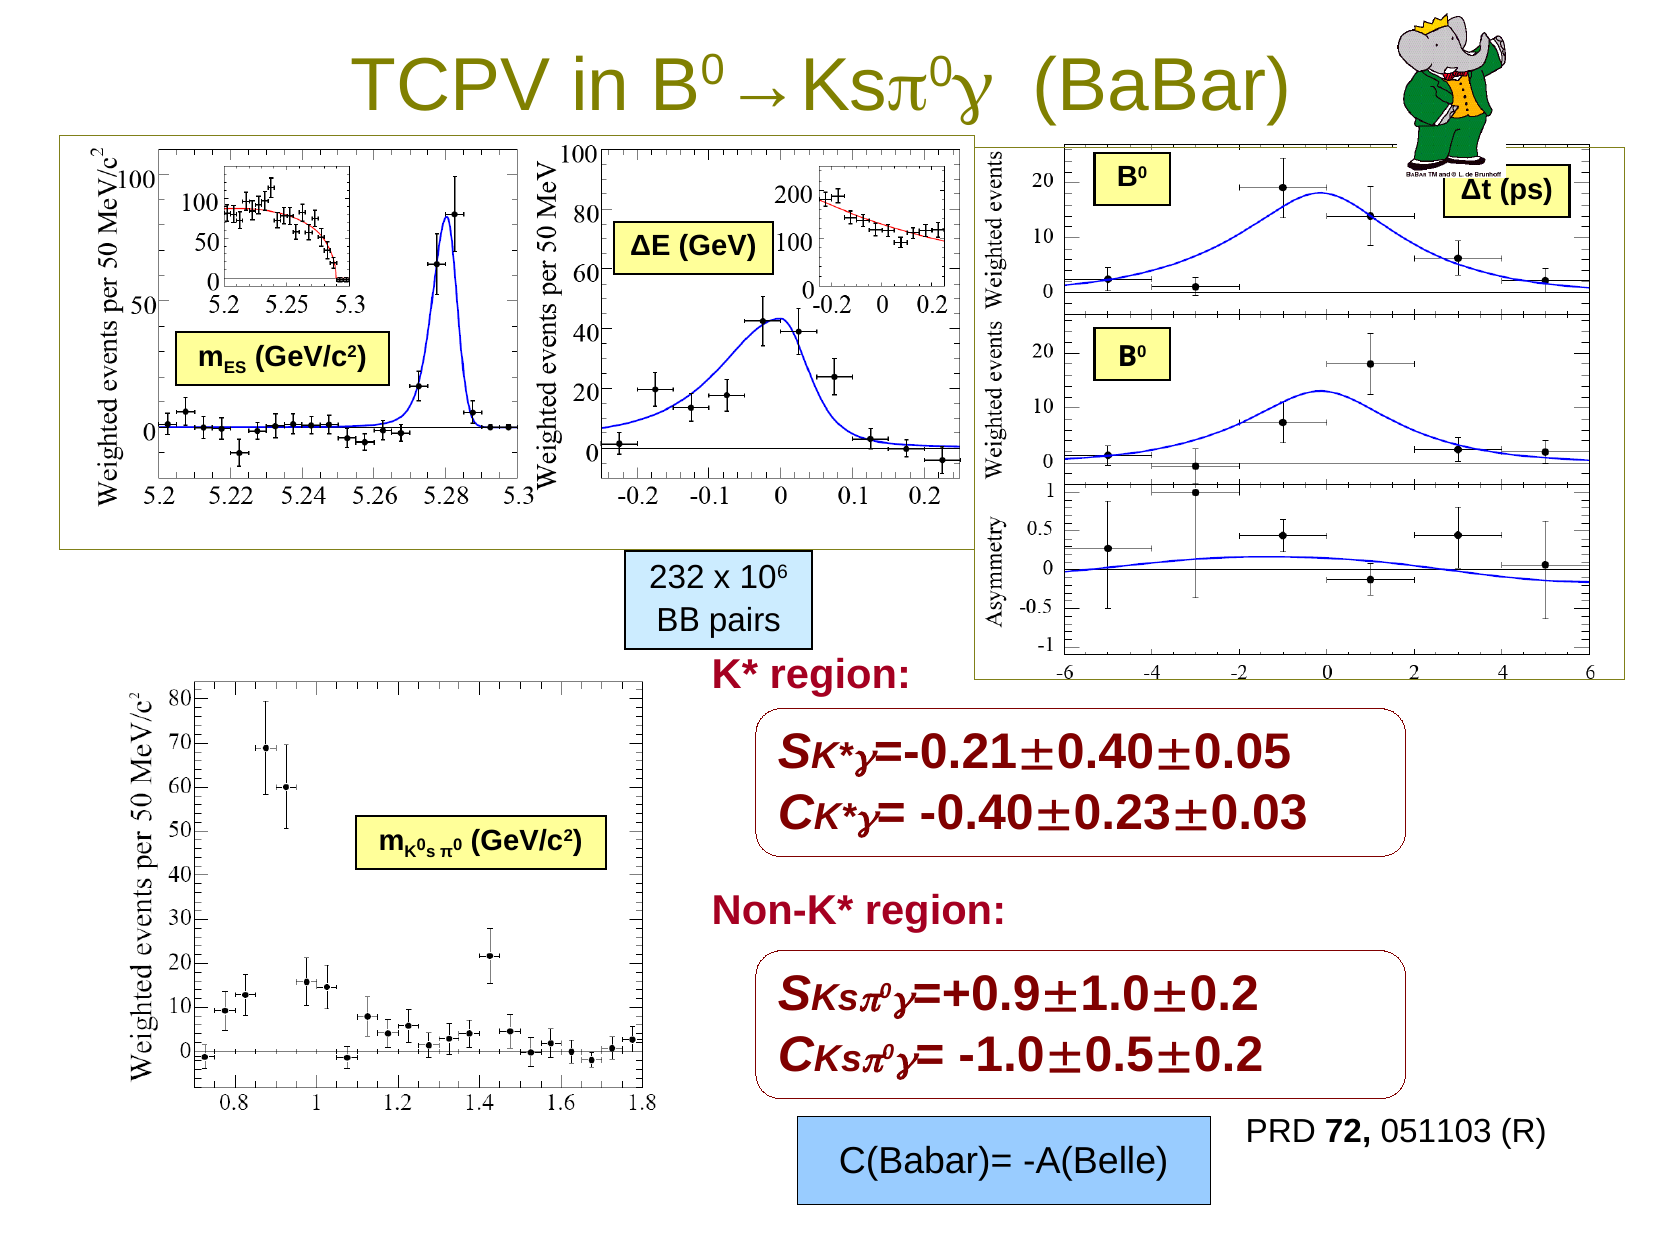

# TCPV in B0→Ksp0g (BaBar)
B0
Δt (ps)
B0
ΔE (GeV)
mES (GeV/c2)
232 x 106 BB pairs
K* region:
SK*g=-0.210.400.05
CK*g= -0.400.230.03
mK0s π0 (GeV/c2)
Non-K* region:
SKsp0g=+0.91.00.2
CKsp0g= -1.00.50.2
PRD 72, 051103 (R)
C(Babar)= -A(Belle)